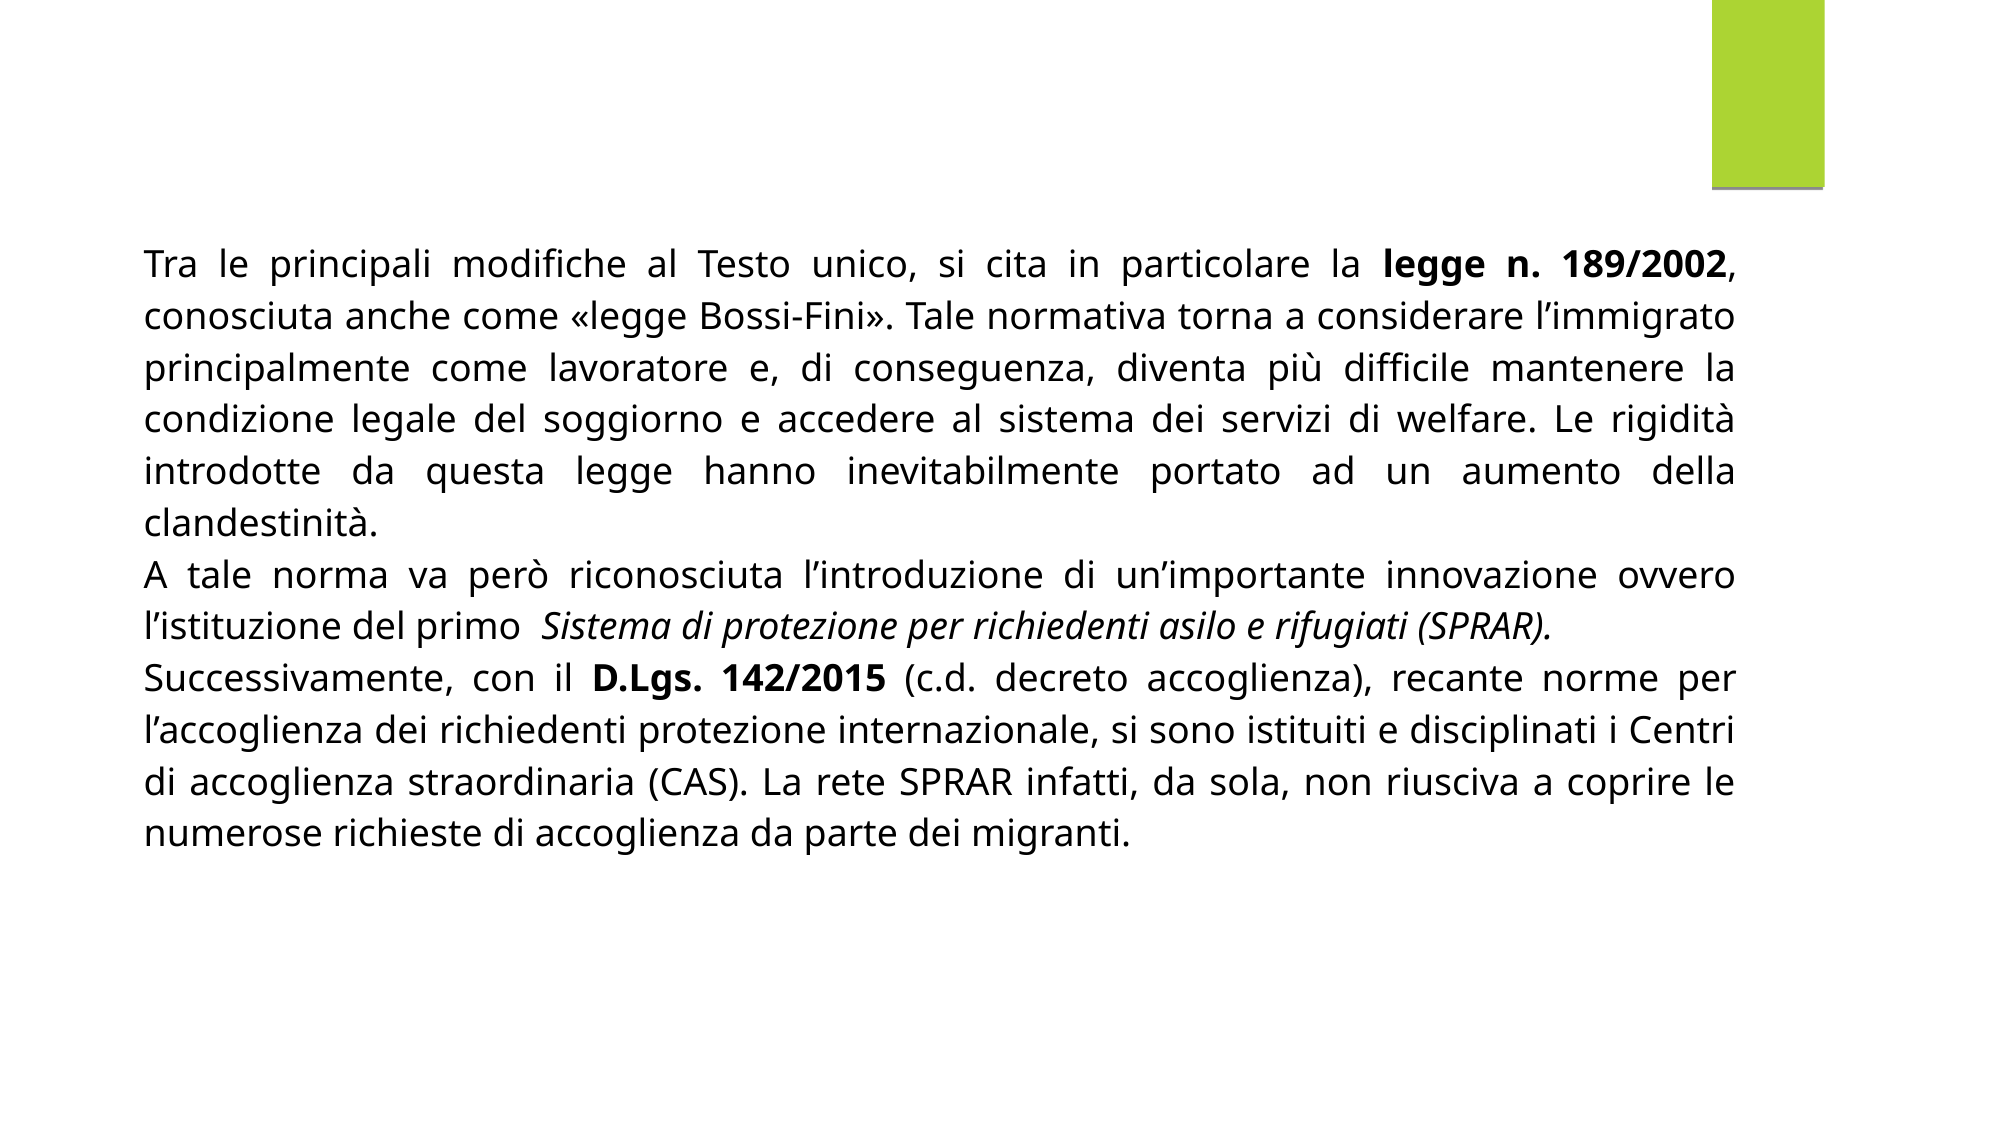

Tra le principali modifiche al Testo unico, si cita in particolare la legge n. 189/2002, conosciuta anche come «legge Bossi-Fini». Tale normativa torna a considerare l’immigrato principalmente come lavoratore e, di conseguenza, diventa più difficile mantenere la condizione legale del soggiorno e accedere al sistema dei servizi di welfare. Le rigidità introdotte da questa legge hanno inevitabilmente portato ad un aumento della clandestinità.
A tale norma va però riconosciuta l’introduzione di un’importante innovazione ovvero l’istituzione del primo Sistema di protezione per richiedenti asilo e rifugiati (SPRAR).
Successivamente, con il D.Lgs. 142/2015 (c.d. decreto accoglienza), recante norme per l’accoglienza dei richiedenti protezione internazionale, si sono istituiti e disciplinati i Centri di accoglienza straordinaria (CAS). La rete SPRAR infatti, da sola, non riusciva a coprire le numerose richieste di accoglienza da parte dei migranti.